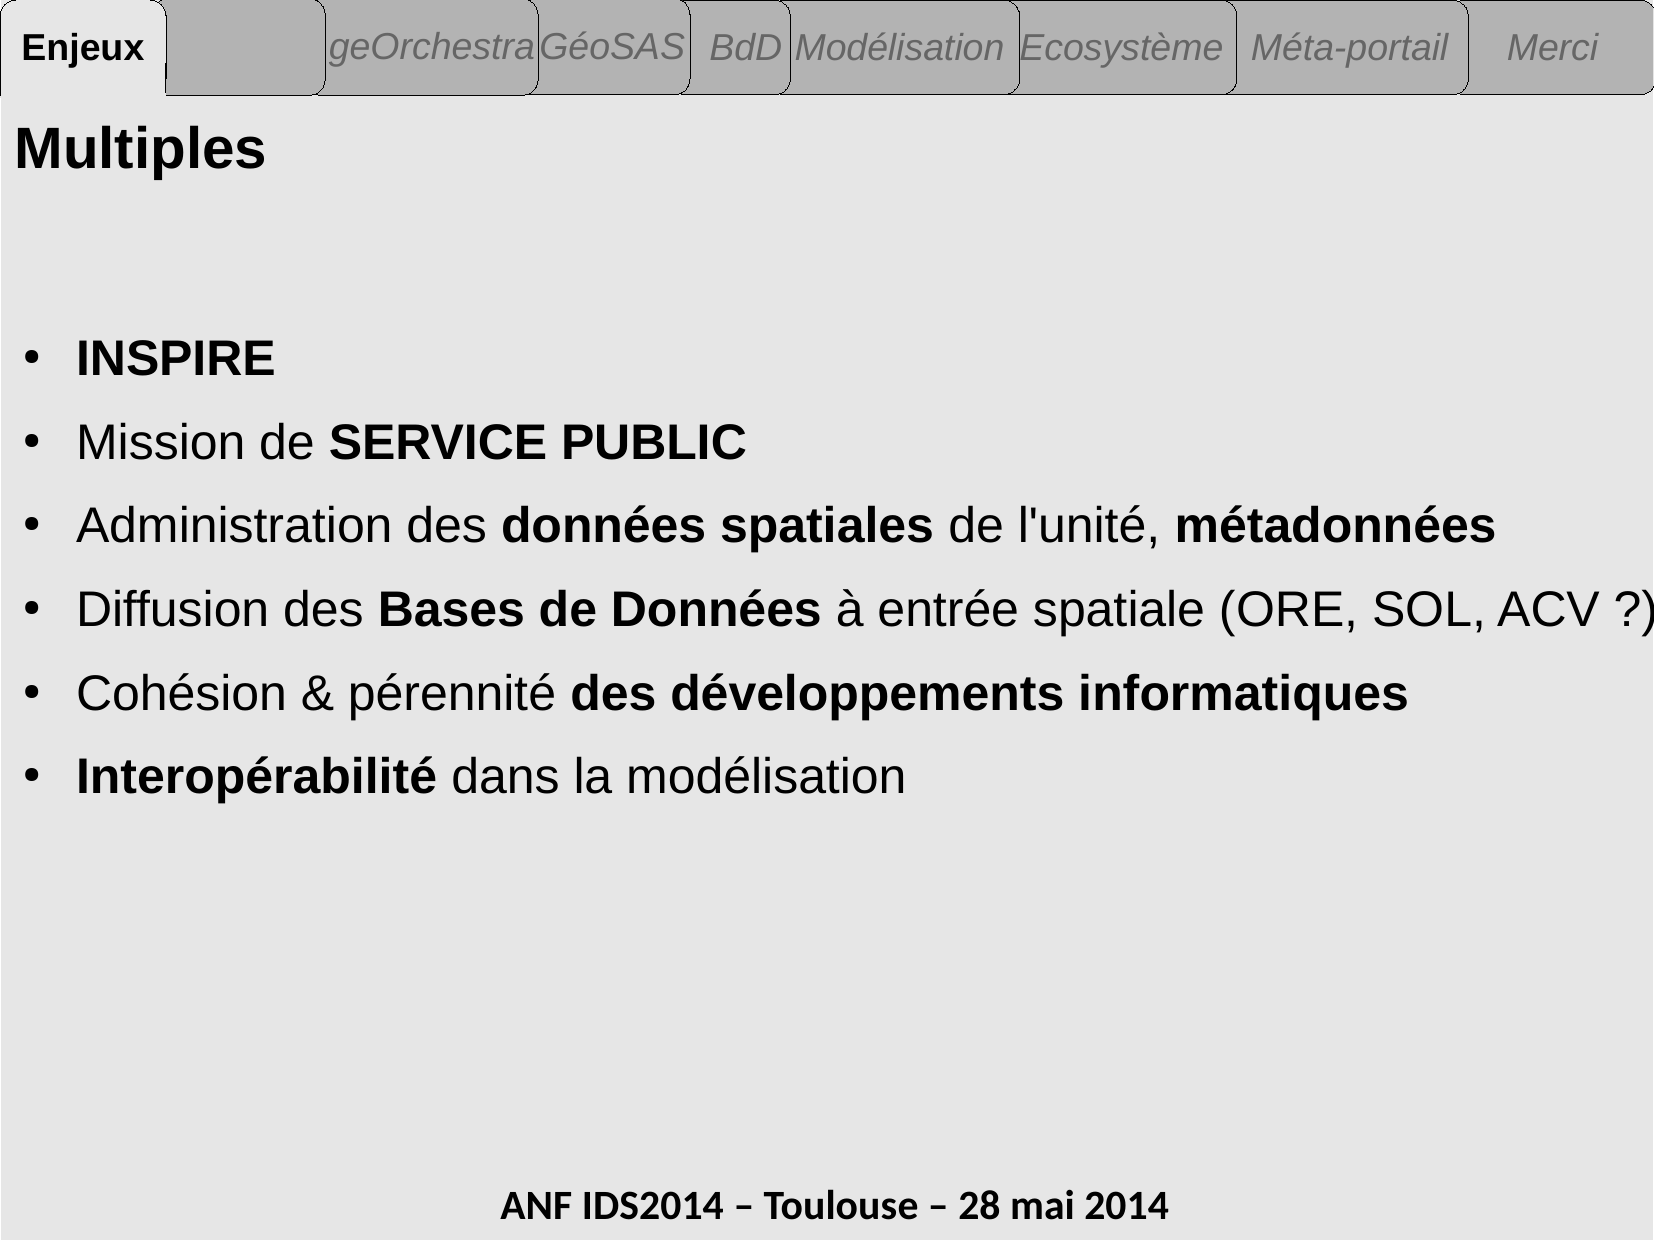

Enjeux
 BdD
 Modélisation
 Ecosystème
 Méta-portail
Merci
 geOrchestra
 GéoSAS
Multiples
INSPIRE
Mission de SERVICE PUBLIC
Administration des données spatiales de l'unité, métadonnées
Diffusion des Bases de Données à entrée spatiale (ORE, SOL, ACV ?)
Cohésion & pérennité des développements informatiques
Interopérabilité dans la modélisation
 ANF IDS2014 – Toulouse – 28 mai 2014